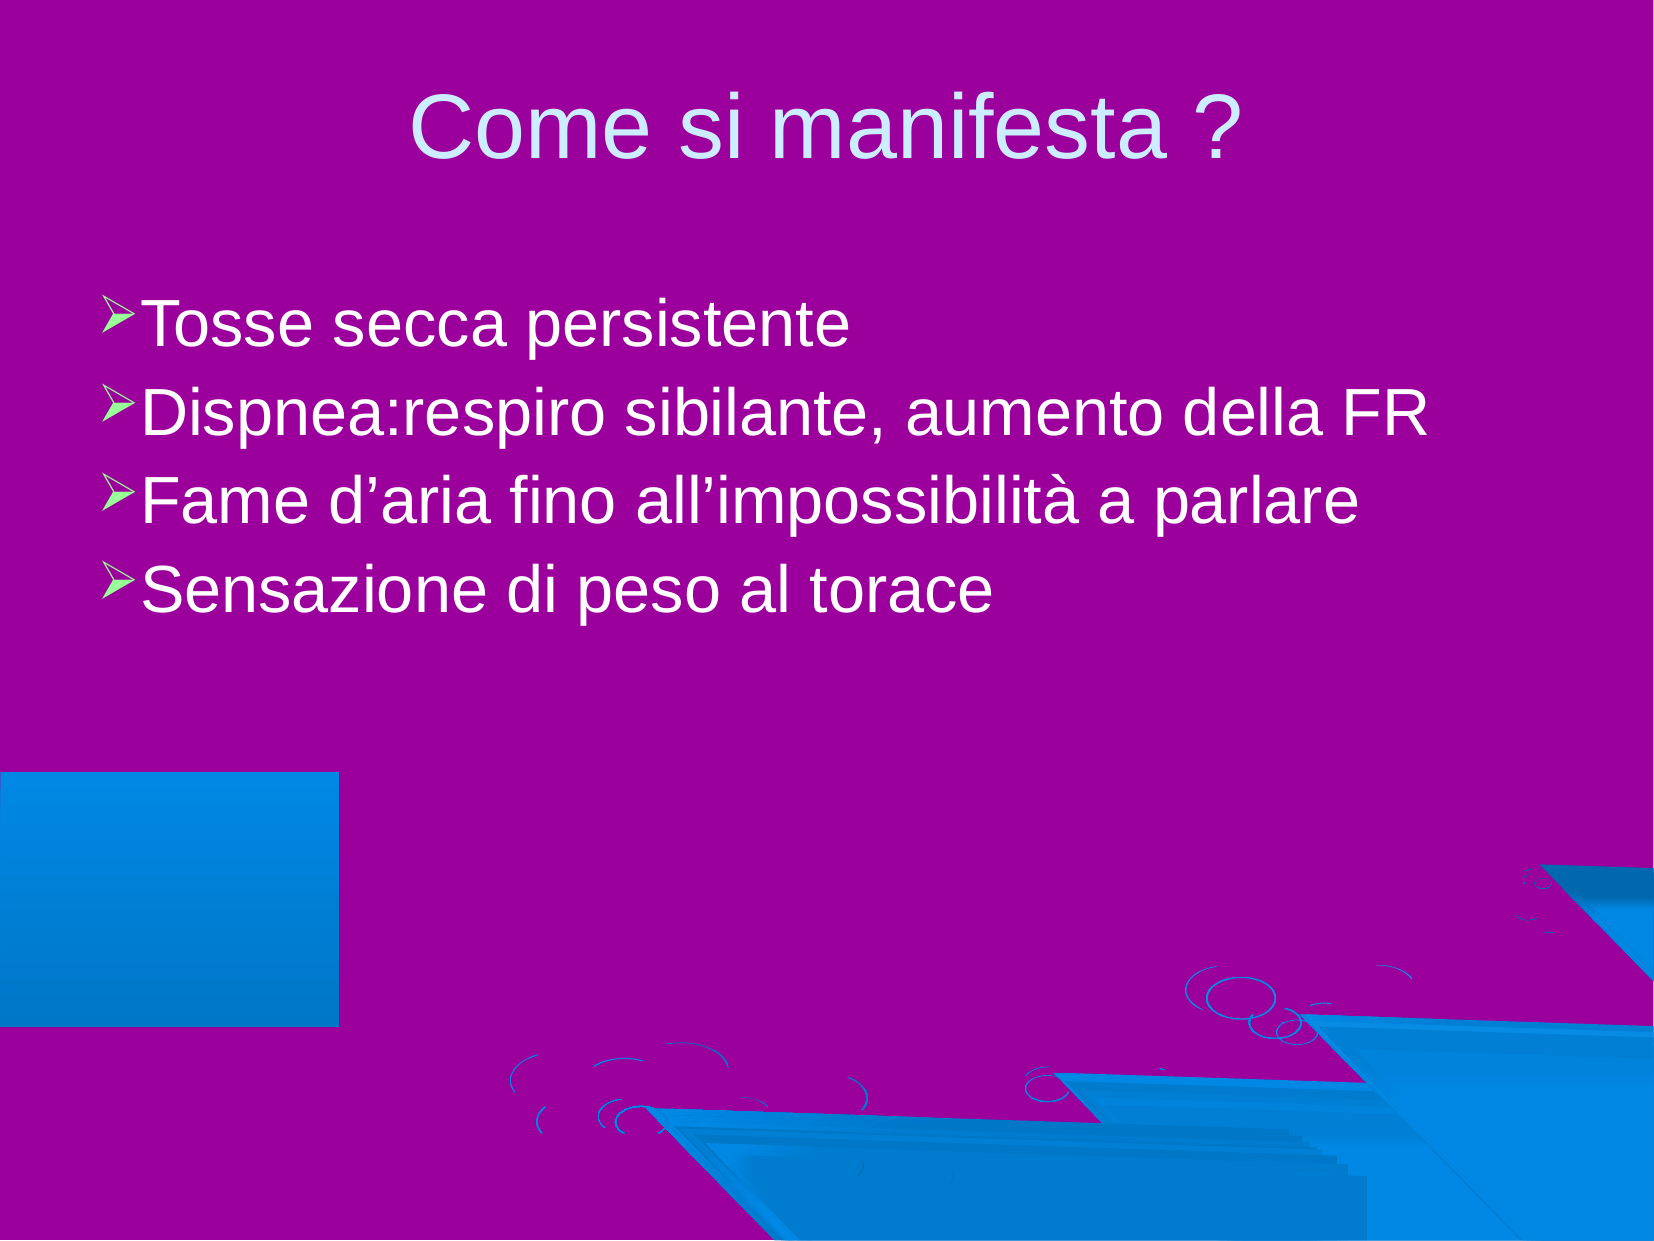

# Come si manifesta ?
Tosse secca persistente
Dispnea:respiro sibilante, aumento della FR
Fame d’aria fino all’impossibilità a parlare
Sensazione di peso al torace